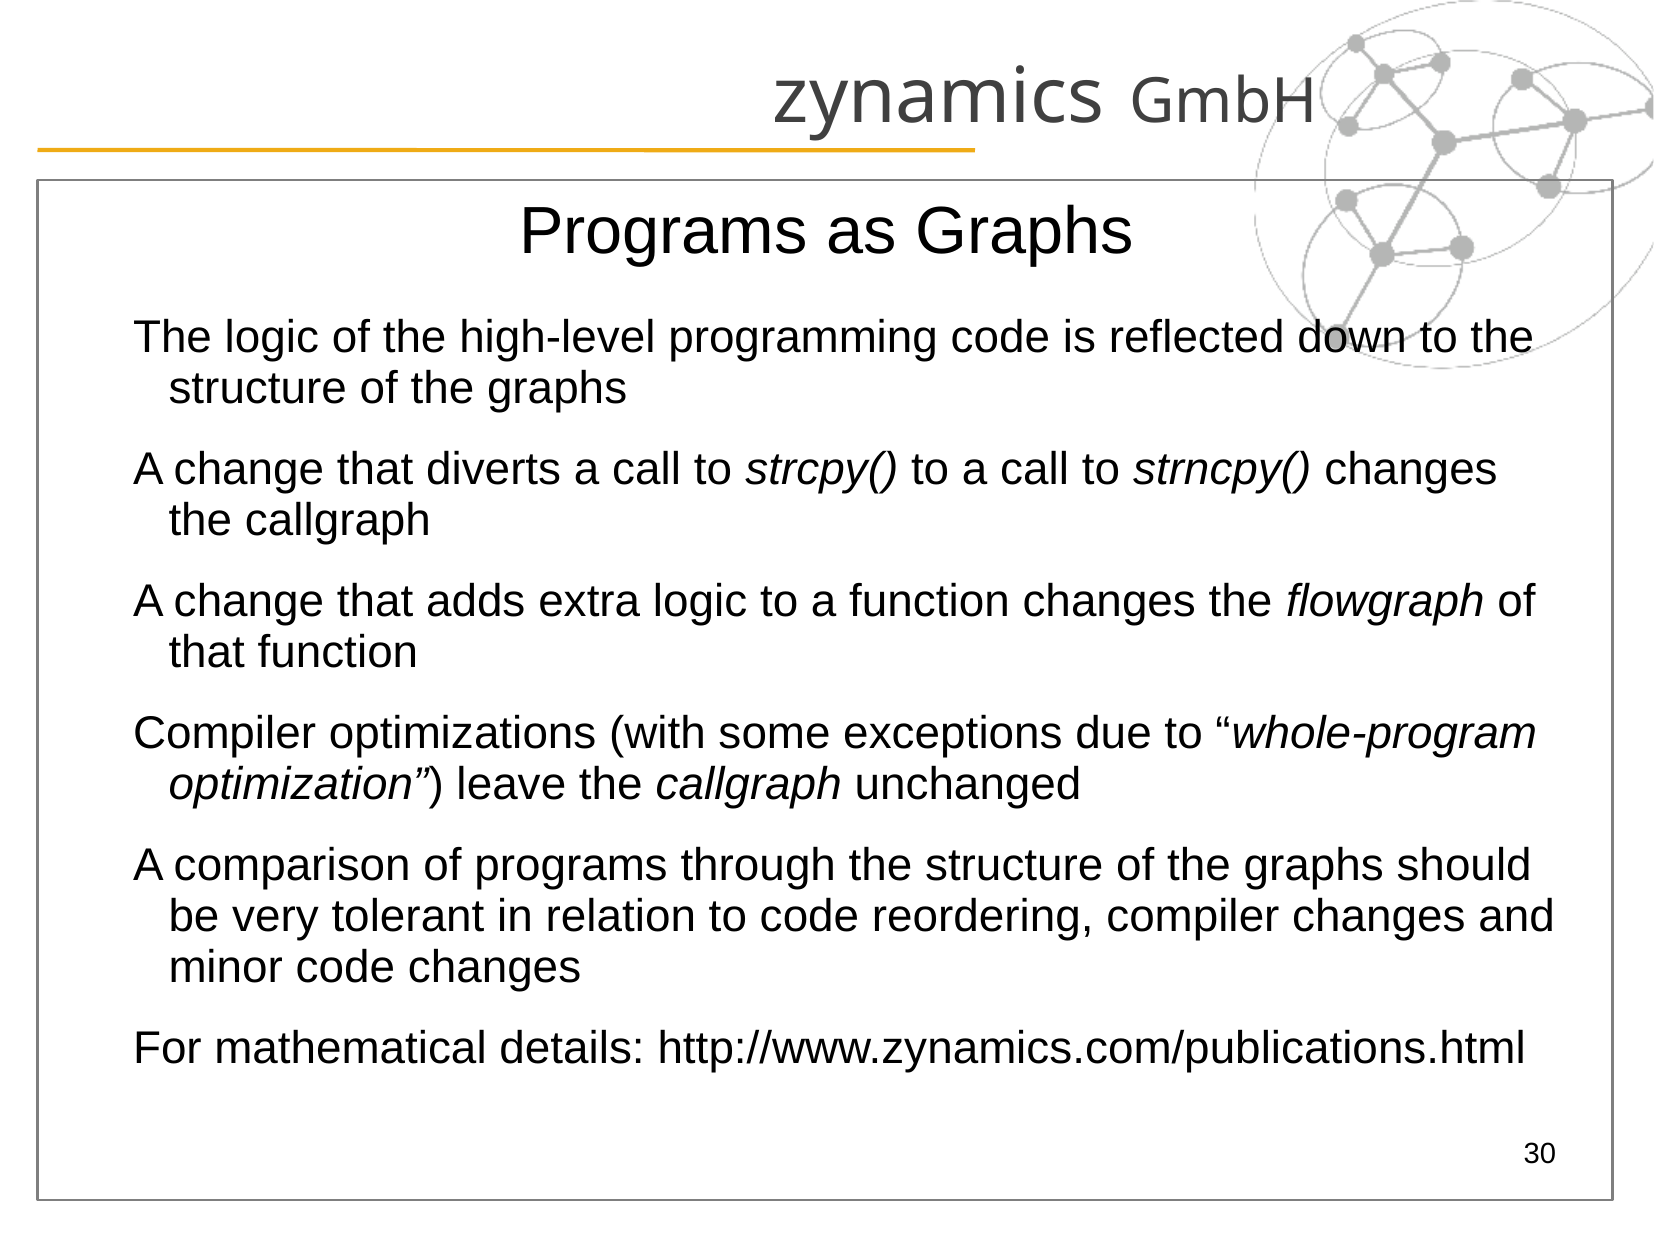

zynamics GmbH
# Programs as Graphs
The logic of the high-level programming code is reflected down to the structure of the graphs
A change that diverts a call to strcpy() to a call to strncpy() changes the callgraph
A change that adds extra logic to a function changes the flowgraph of that function
Compiler optimizations (with some exceptions due to “whole-program optimization”) leave the callgraph unchanged
A comparison of programs through the structure of the graphs should be very tolerant in relation to code reordering, compiler changes and minor code changes
For mathematical details: http://www.zynamics.com/publications.html